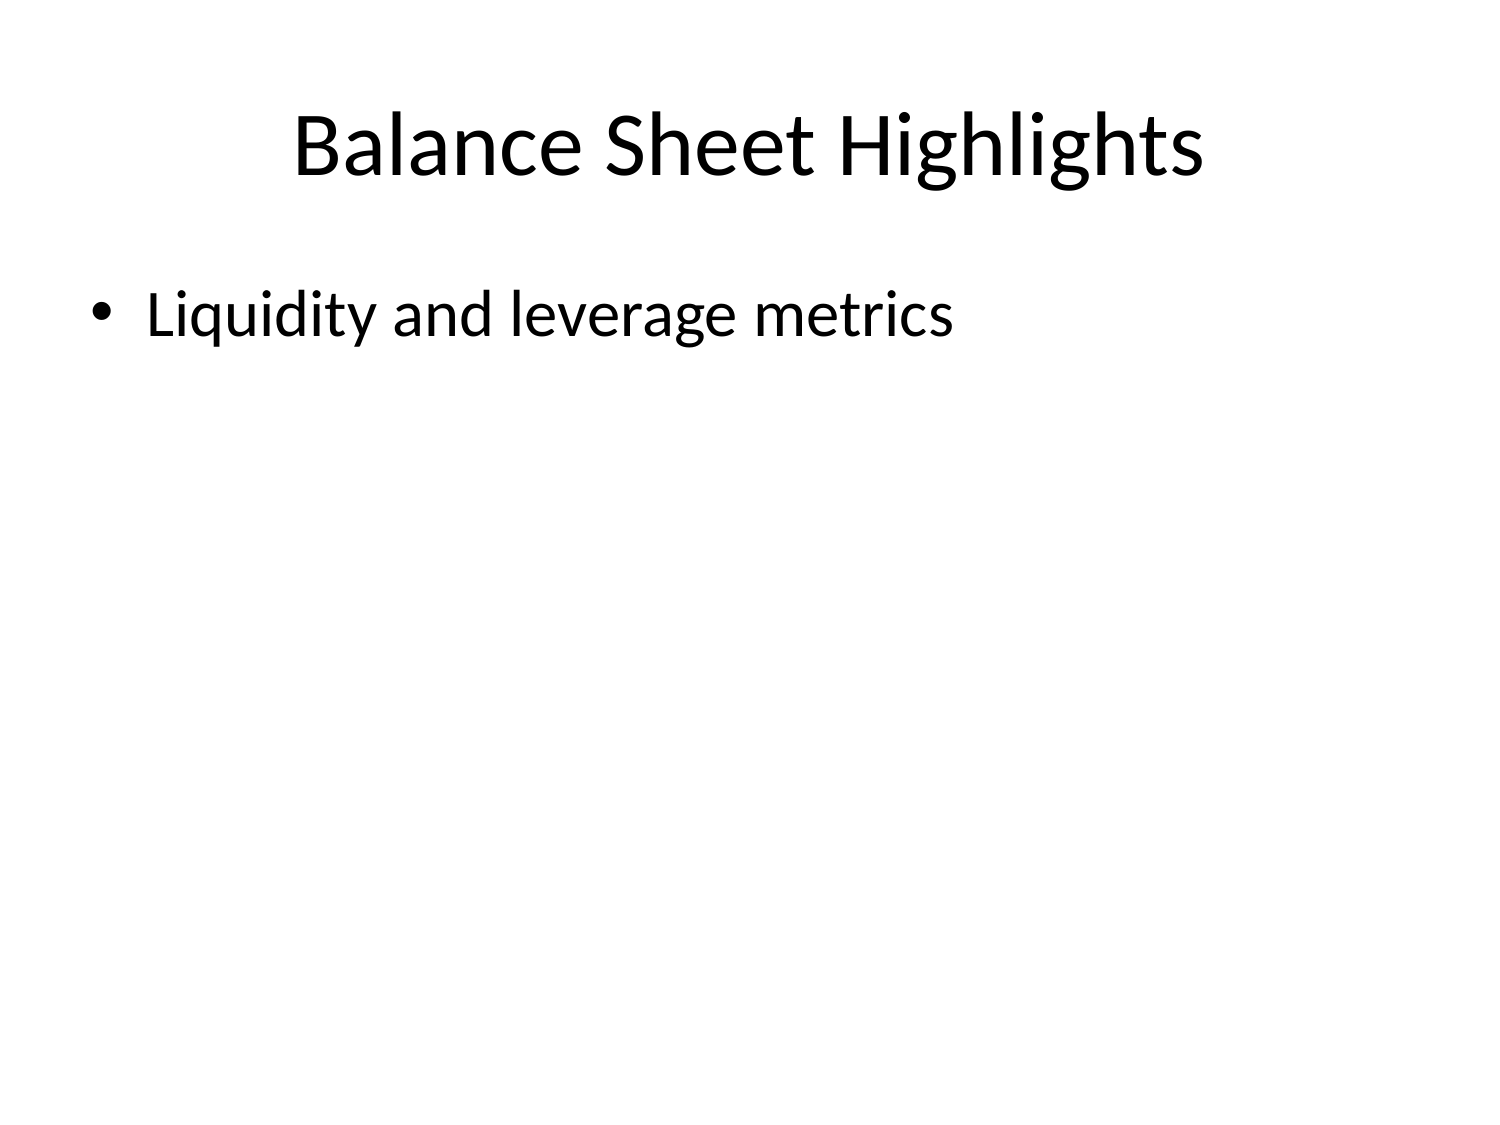

# Balance Sheet Highlights
Liquidity and leverage metrics